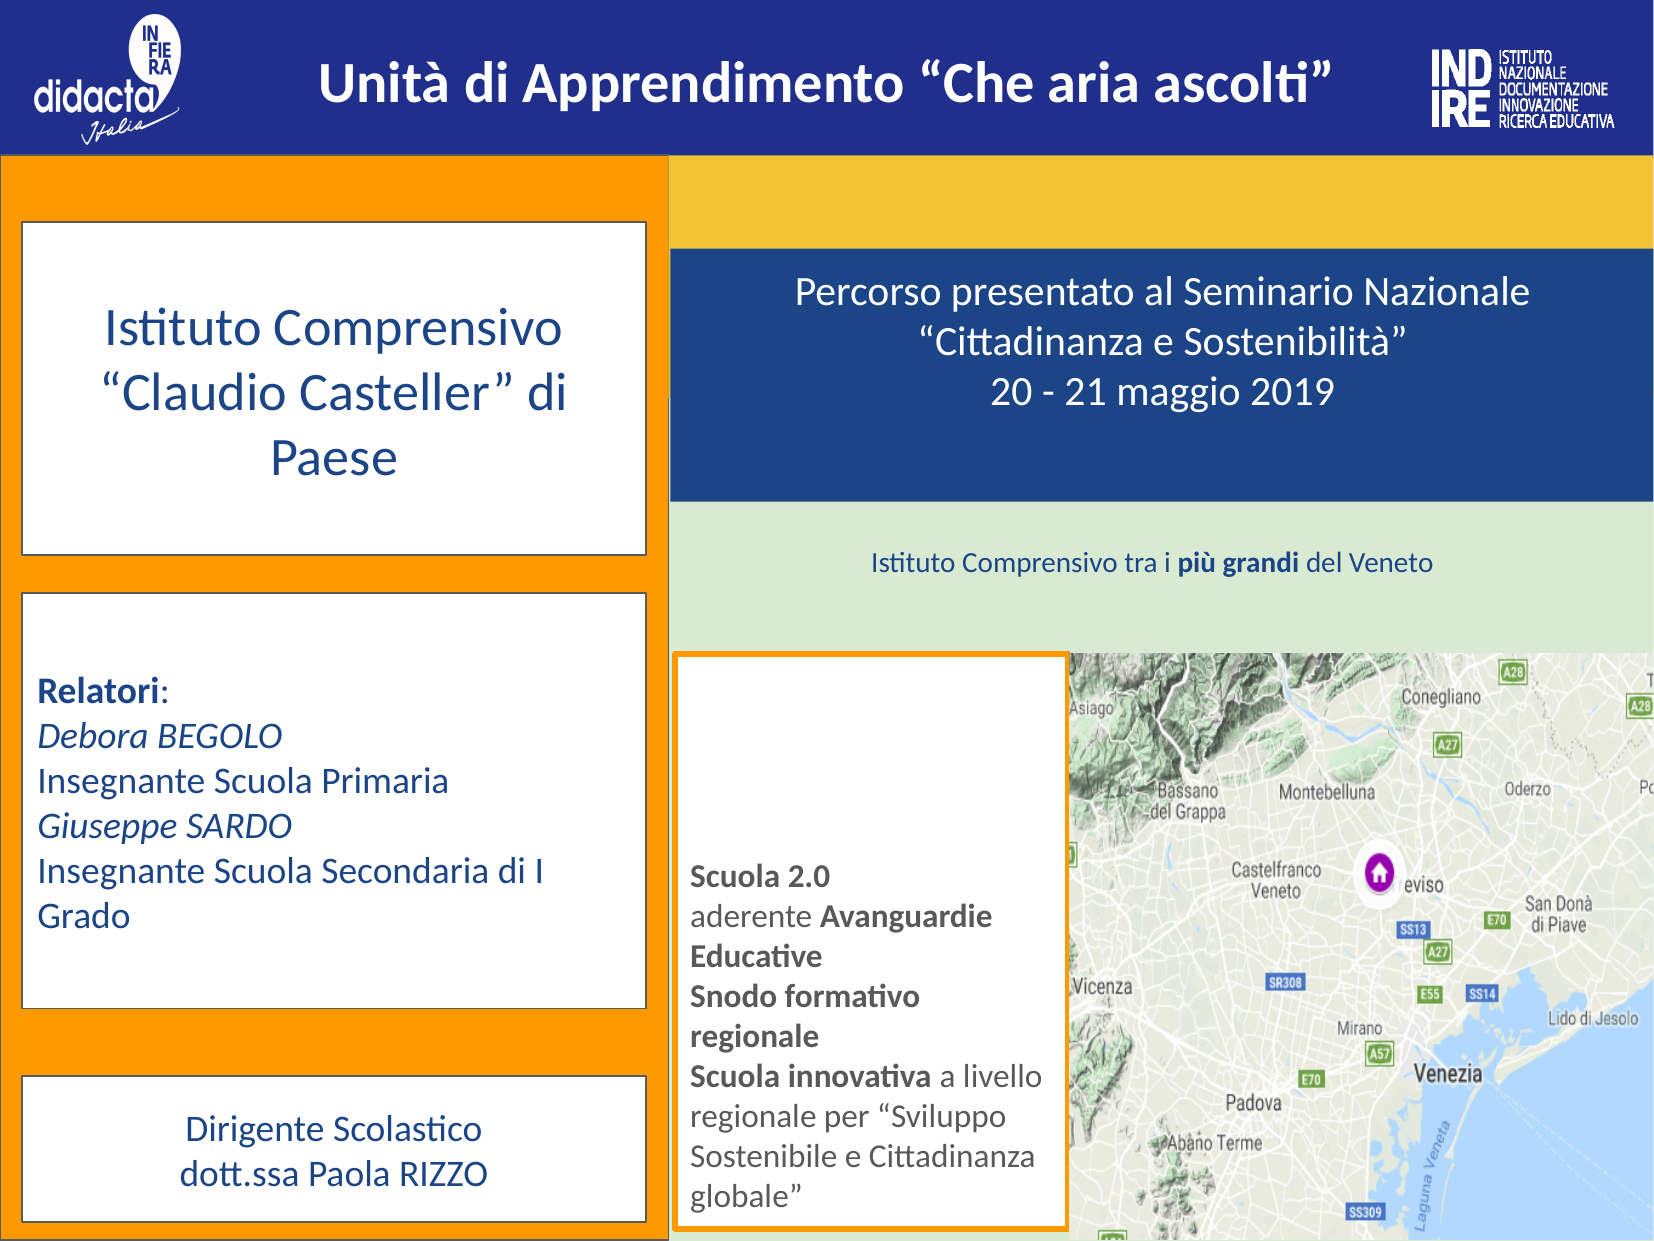

Unità di Apprendimento “Che aria ascolti”
Istituto Comprensivo “Claudio Casteller” di Paese
Percorso presentato al Seminario Nazionale
“Cittadinanza e Sostenibilità”
20 - 21 maggio 2019
Istituto Comprensivo tra i più grandi del Veneto
Relatori:
Debora BEGOLO
Insegnante Scuola Primaria
Giuseppe SARDO
Insegnante Scuola Secondaria di I Grado
Scuola 2.0
aderente Avanguardie Educative
Snodo formativo regionale
Scuola innovativa a livello regionale per “Sviluppo Sostenibile e Cittadinanza globale”
Dirigente Scolastico
dott.ssa Paola RIZZO